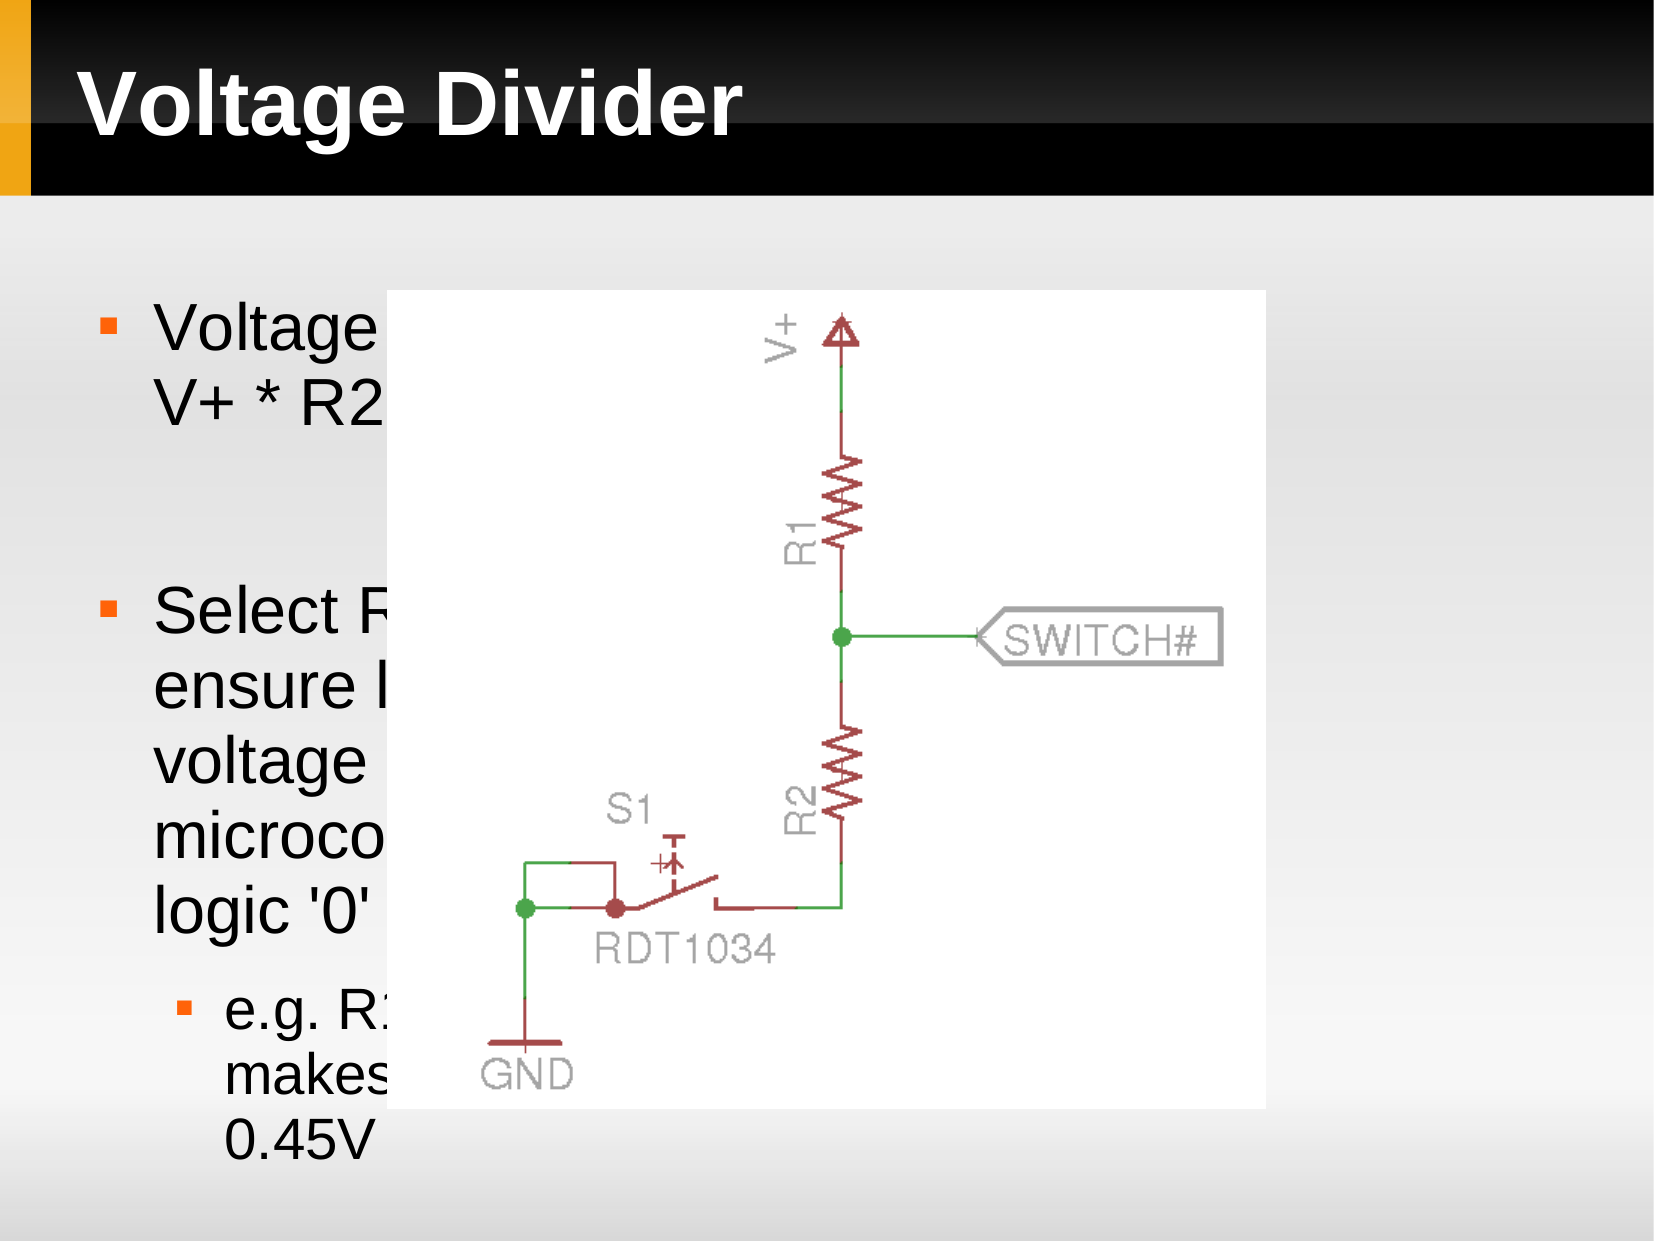

# Voltage Divider
Voltage at input =
V+ * R2 / (R1 + R2)
Select R1,R2 to ensure low enough voltage to be seen by microcontroller as a logic '0'
e.g. R1=10k, R2=1k makes V = 5*1/11 = 0.45V